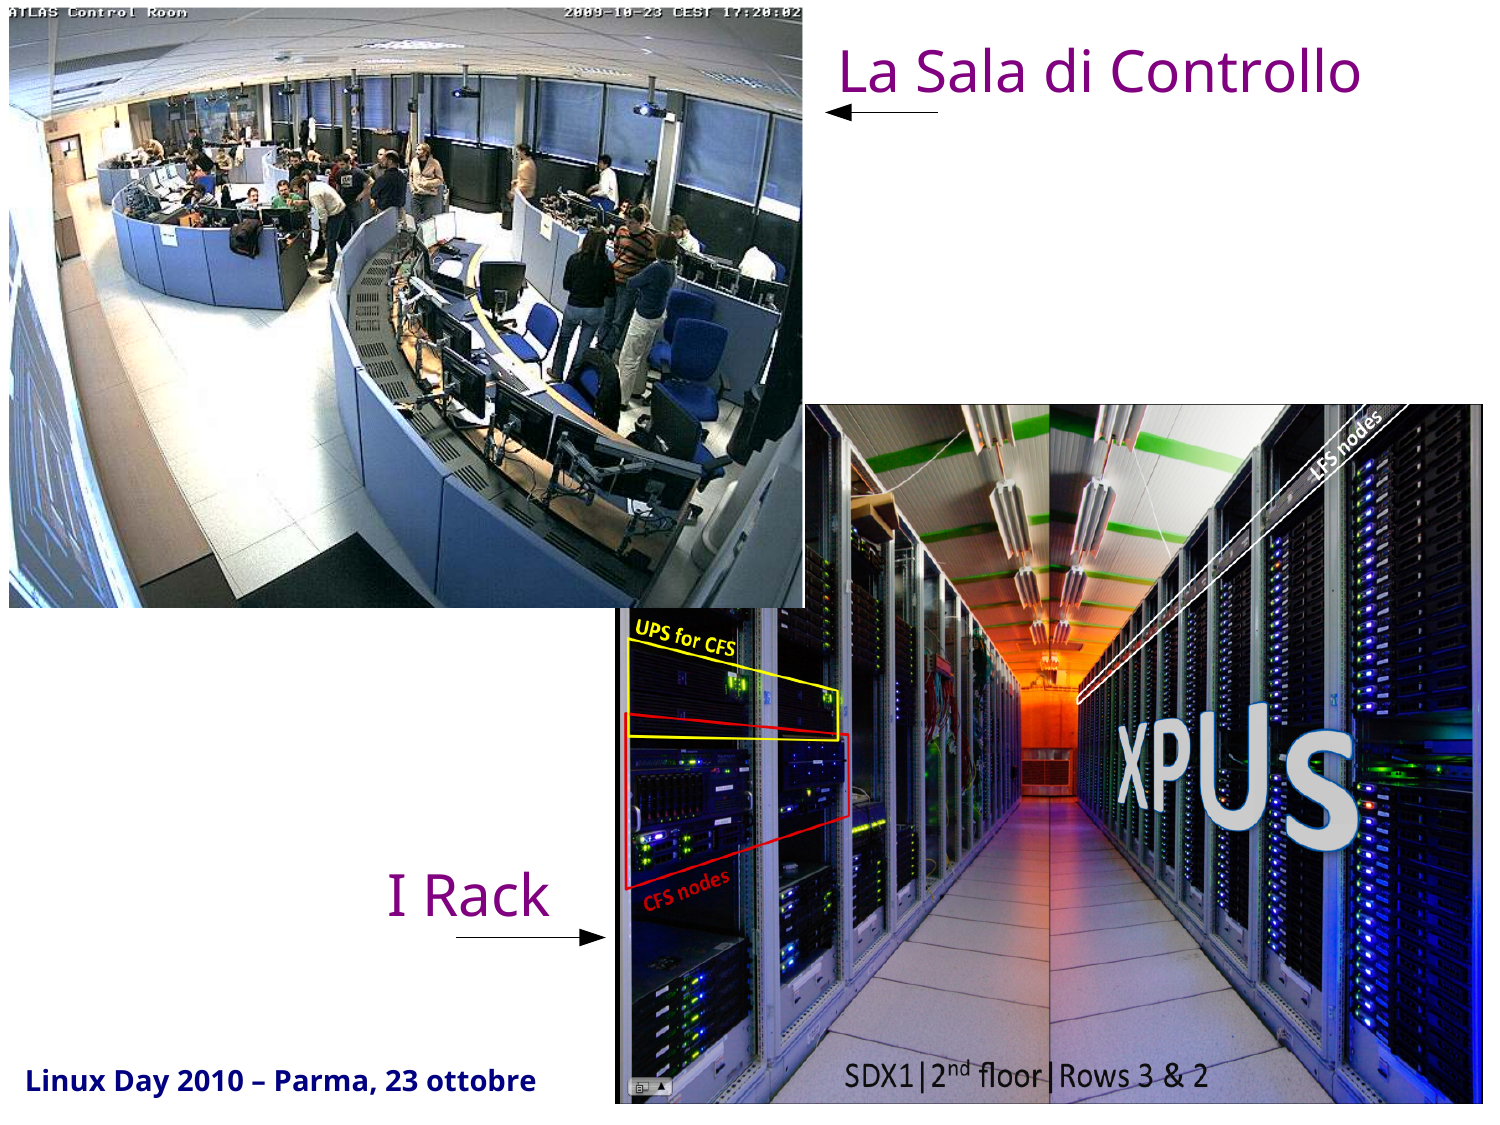

La Sala di Controllo
I Rack
19